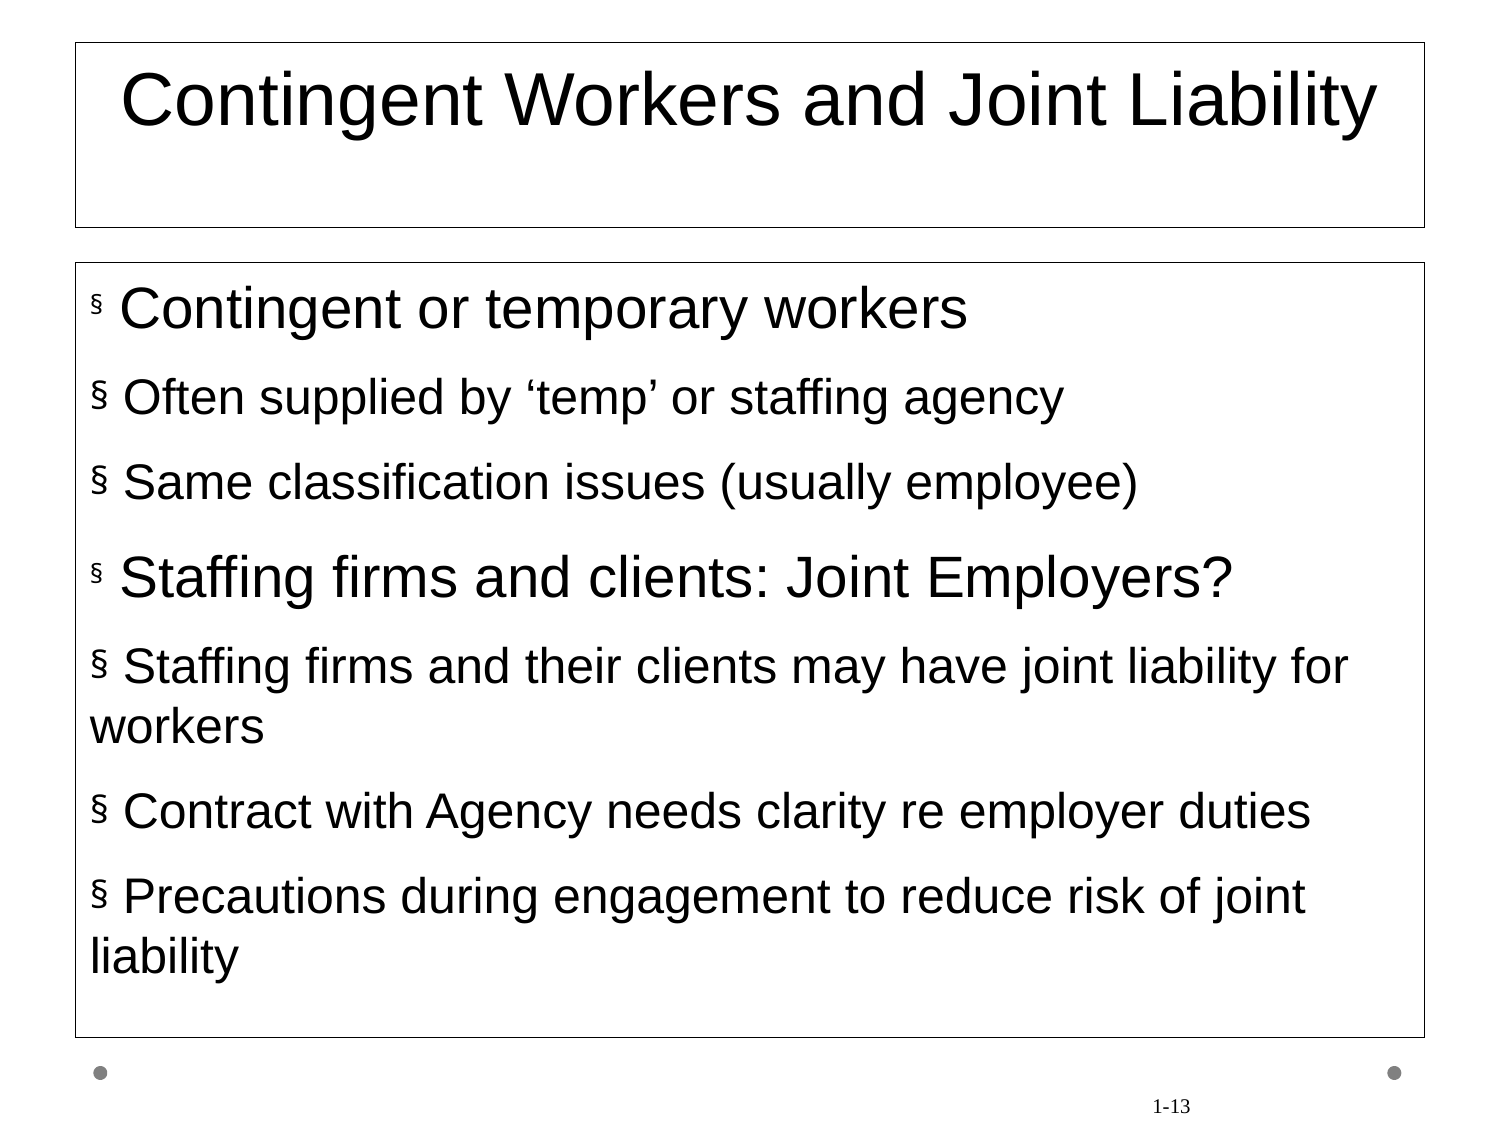

# Contingent Workers and Joint Liability
 Contingent or temporary workers
 Often supplied by ‘temp’ or staffing agency
 Same classification issues (usually employee)
 Staffing firms and clients: Joint Employers?
 Staffing firms and their clients may have joint liability for workers
 Contract with Agency needs clarity re employer duties
 Precautions during engagement to reduce risk of joint liability